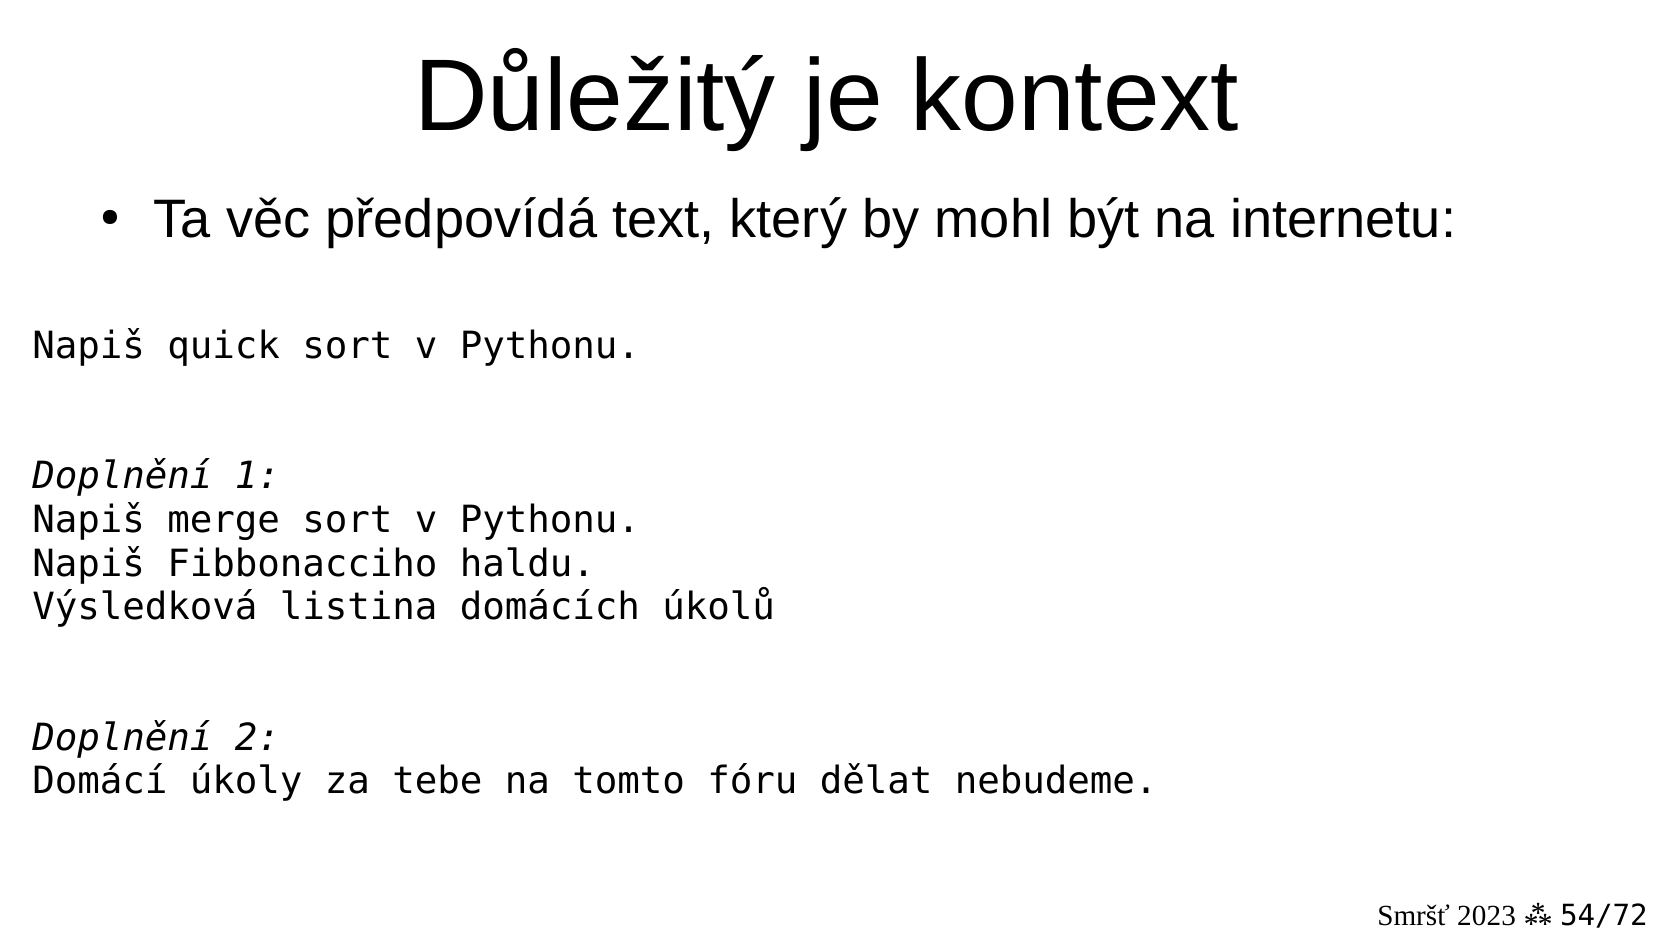

# Důležitý je kontext
Ta věc předpovídá text, který by mohl být na internetu:
Napiš quick sort v Pythonu.
Doplnění 1:
Napiš merge sort v Pythonu.
Napiš Fibbonacciho haldu.
Výsledková listina domácích úkolů
Doplnění 2:
Domácí úkoly za tebe na tomto fóru dělat nebudeme.
54